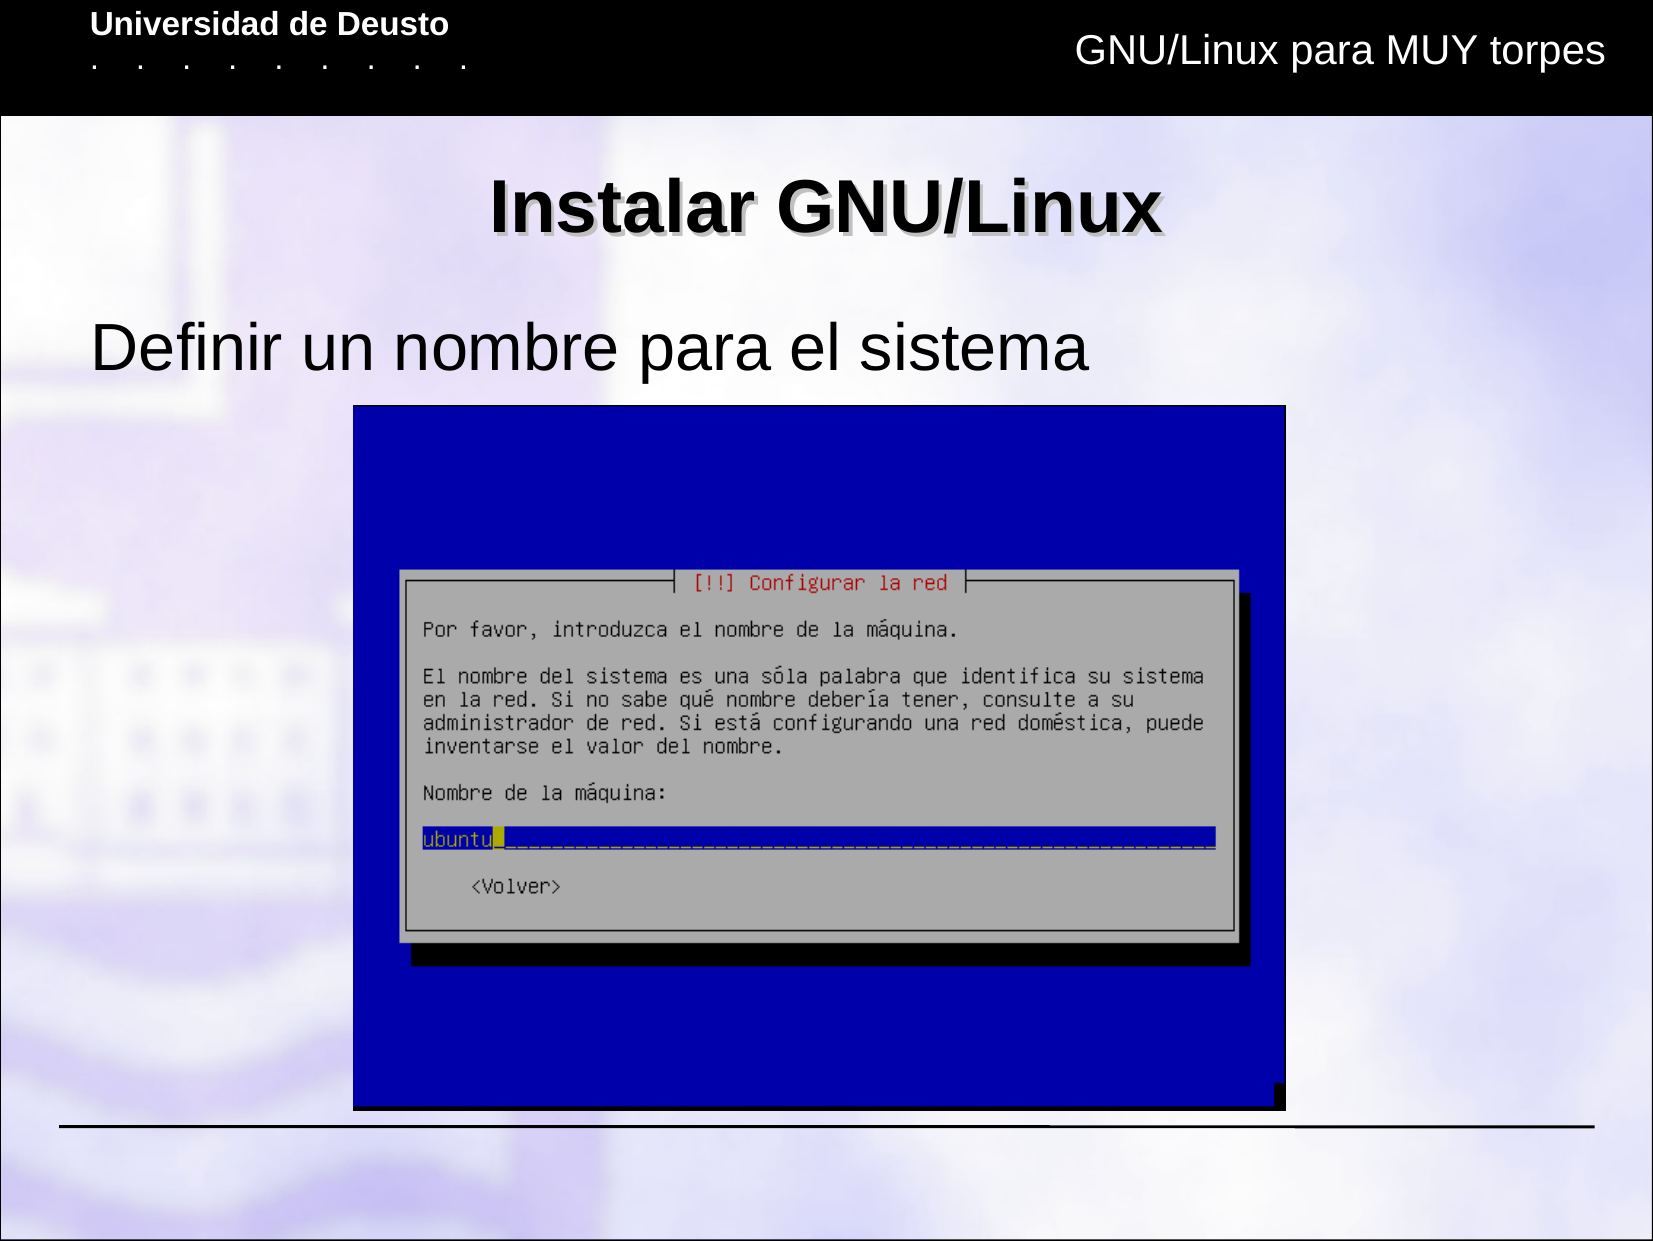

# Instalar GNU/Linux
Definir un nombre para el sistema